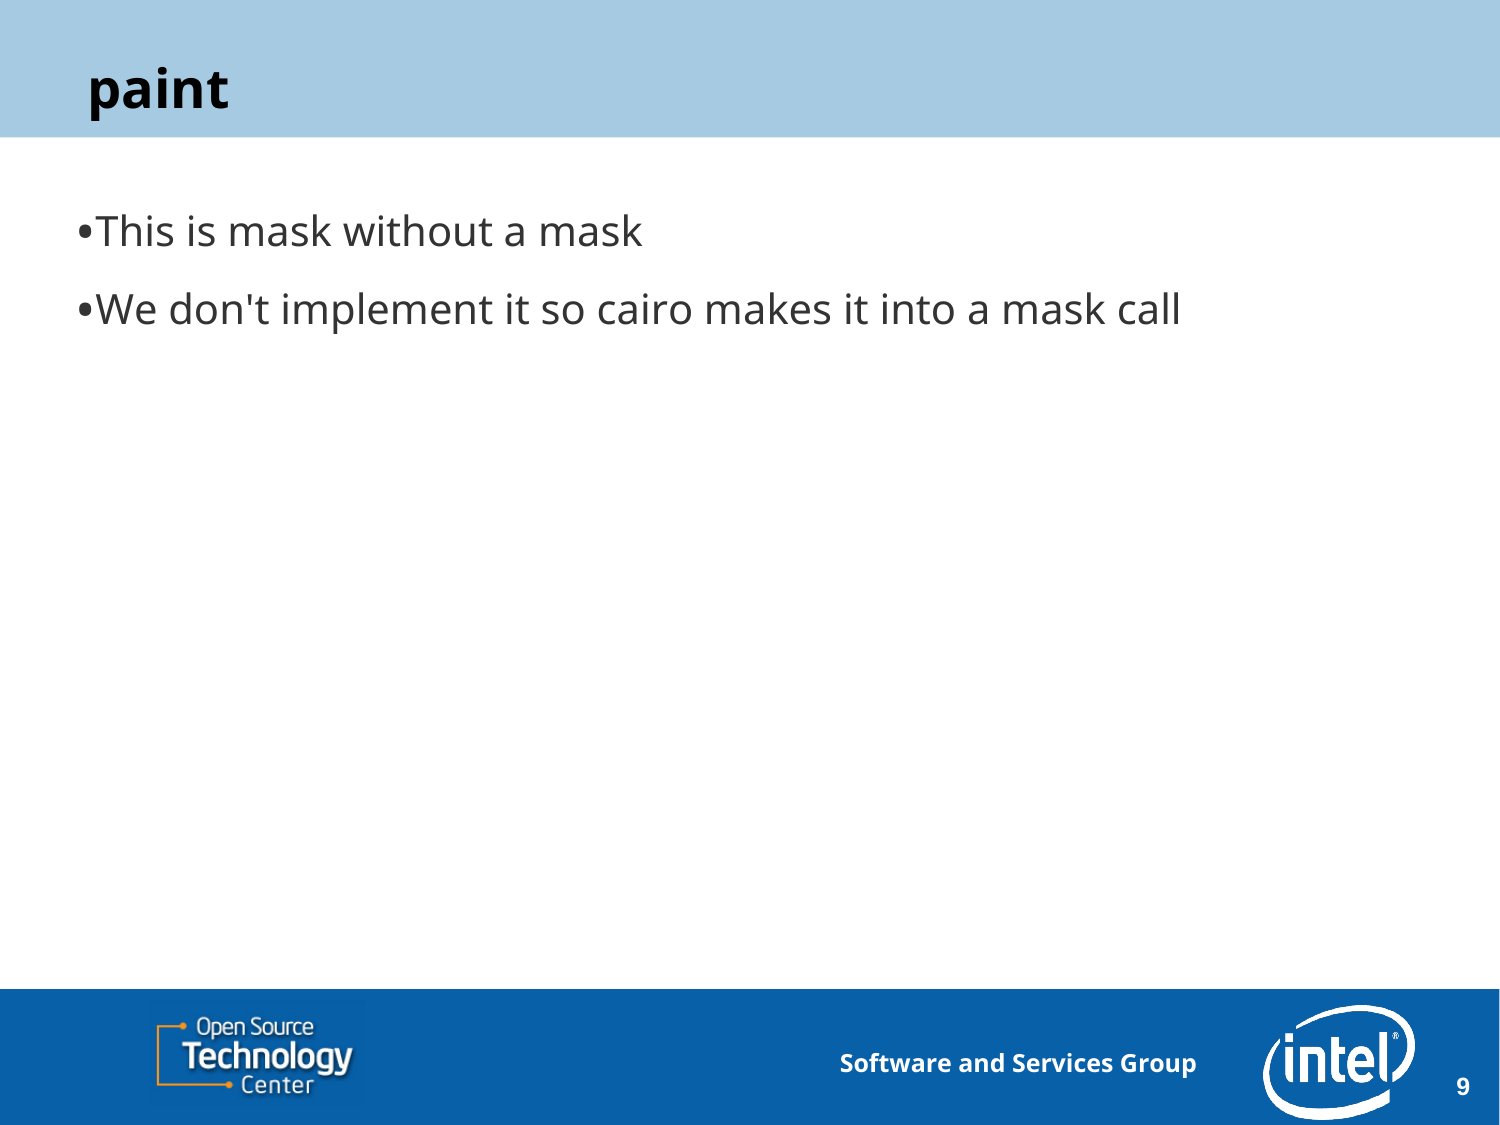

# paint
This is mask without a mask
We don't implement it so cairo makes it into a mask call